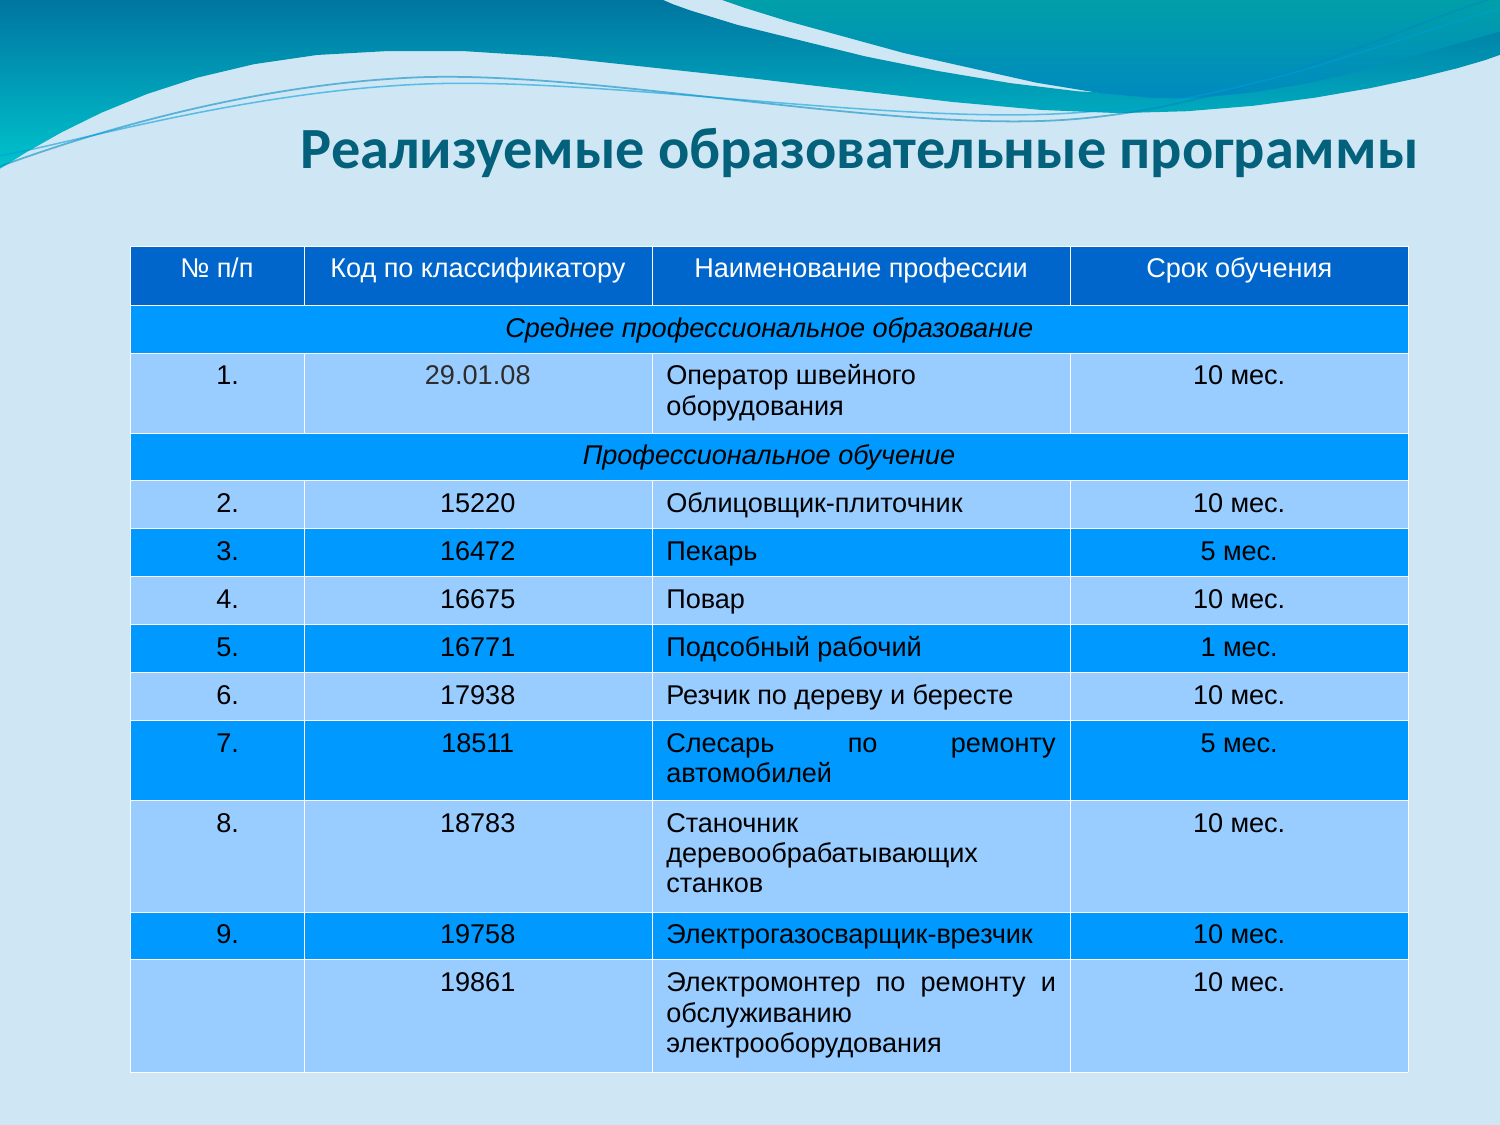

Реализуемые образовательные программы
| № п/п | Код по классификатору | Наименование профессии | Срок обучения |
| --- | --- | --- | --- |
| Среднее профессиональное образование | | | |
| 1. | 29.01.08 | Оператор швейного оборудования | 10 мес. |
| Профессиональное обучение | | | |
| 2. | 15220 | Облицовщик-плиточник | 10 мес. |
| 3. | 16472 | Пекарь | 5 мес. |
| 4. | 16675 | Повар | 10 мес. |
| 5. | 16771 | Подсобный рабочий | 1 мес. |
| 6. | 17938 | Резчик по дереву и бересте | 10 мес. |
| 7. | 18511 | Слесарь по ремонту автомобилей | 5 мес. |
| 8. | 18783 | Станочник деревообрабатывающих станков | 10 мес. |
| 9. | 19758 | Электрогазосварщик-врезчик | 10 мес. |
| | 19861 | Электромонтер по ремонту и обслуживанию электрооборудования | 10 мес. |